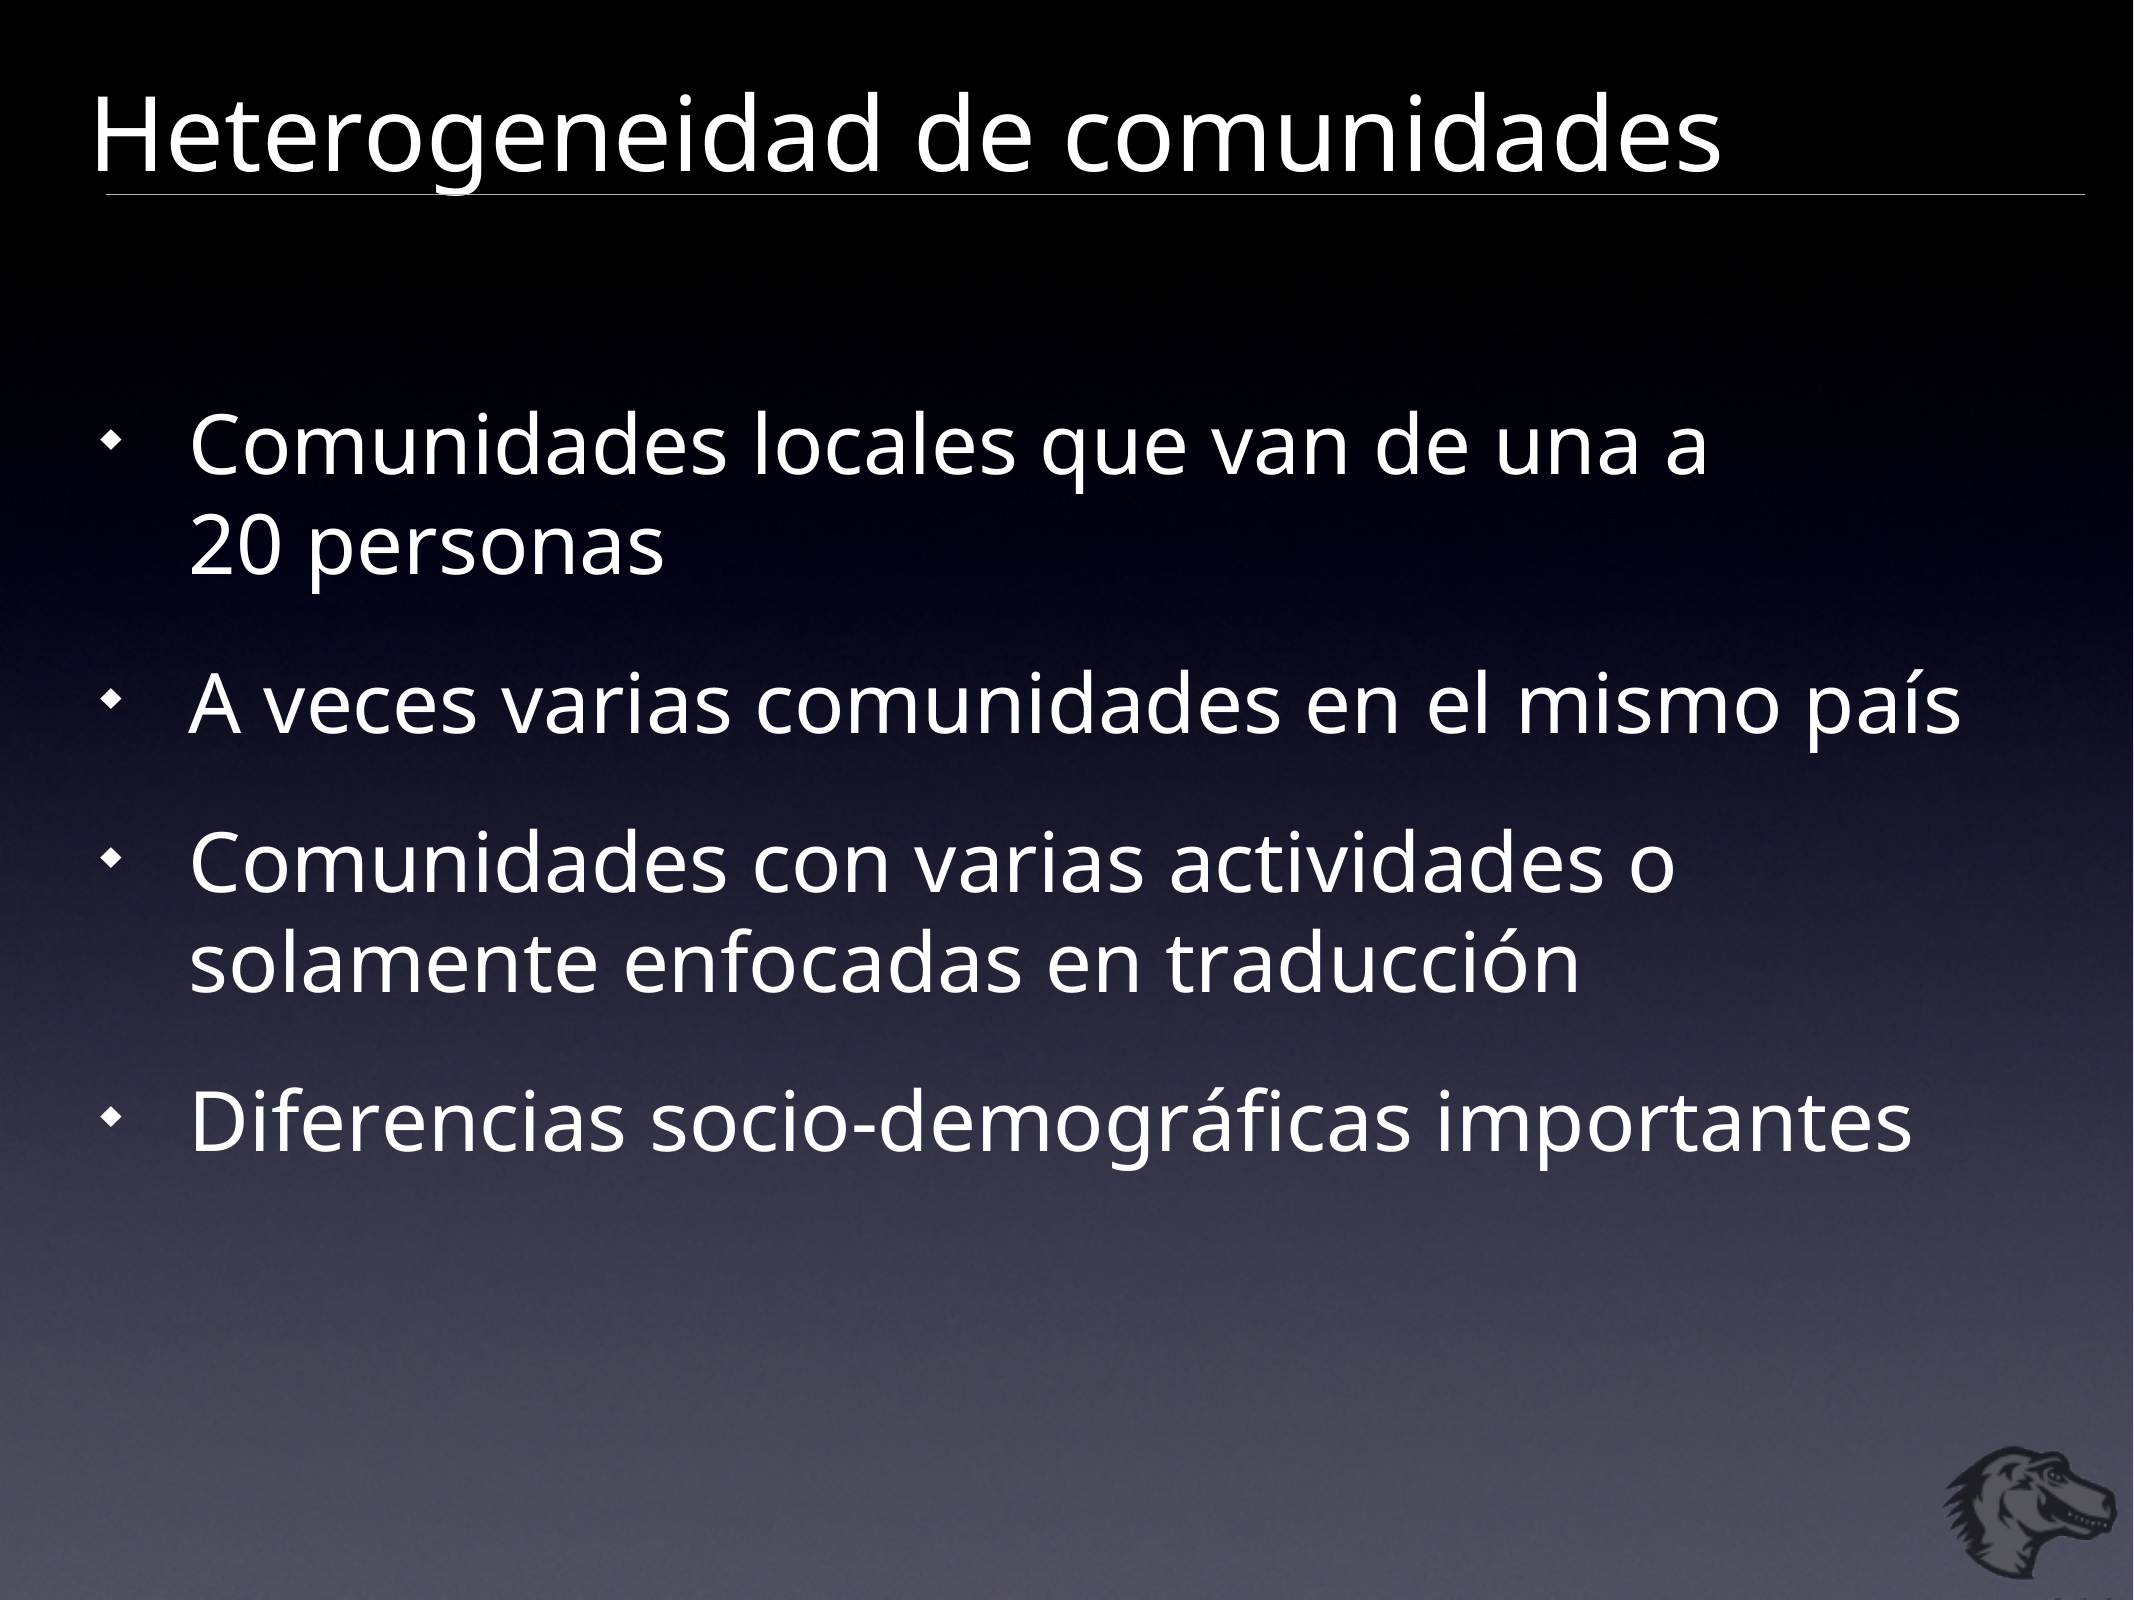

Heterogeneidad de comunidades
Comunidades locales que van de una a 20 personas
A veces varias comunidades en el mismo país
Comunidades con varias actividades o solamente enfocadas en traducción
Diferencias socio-demográficas importantes